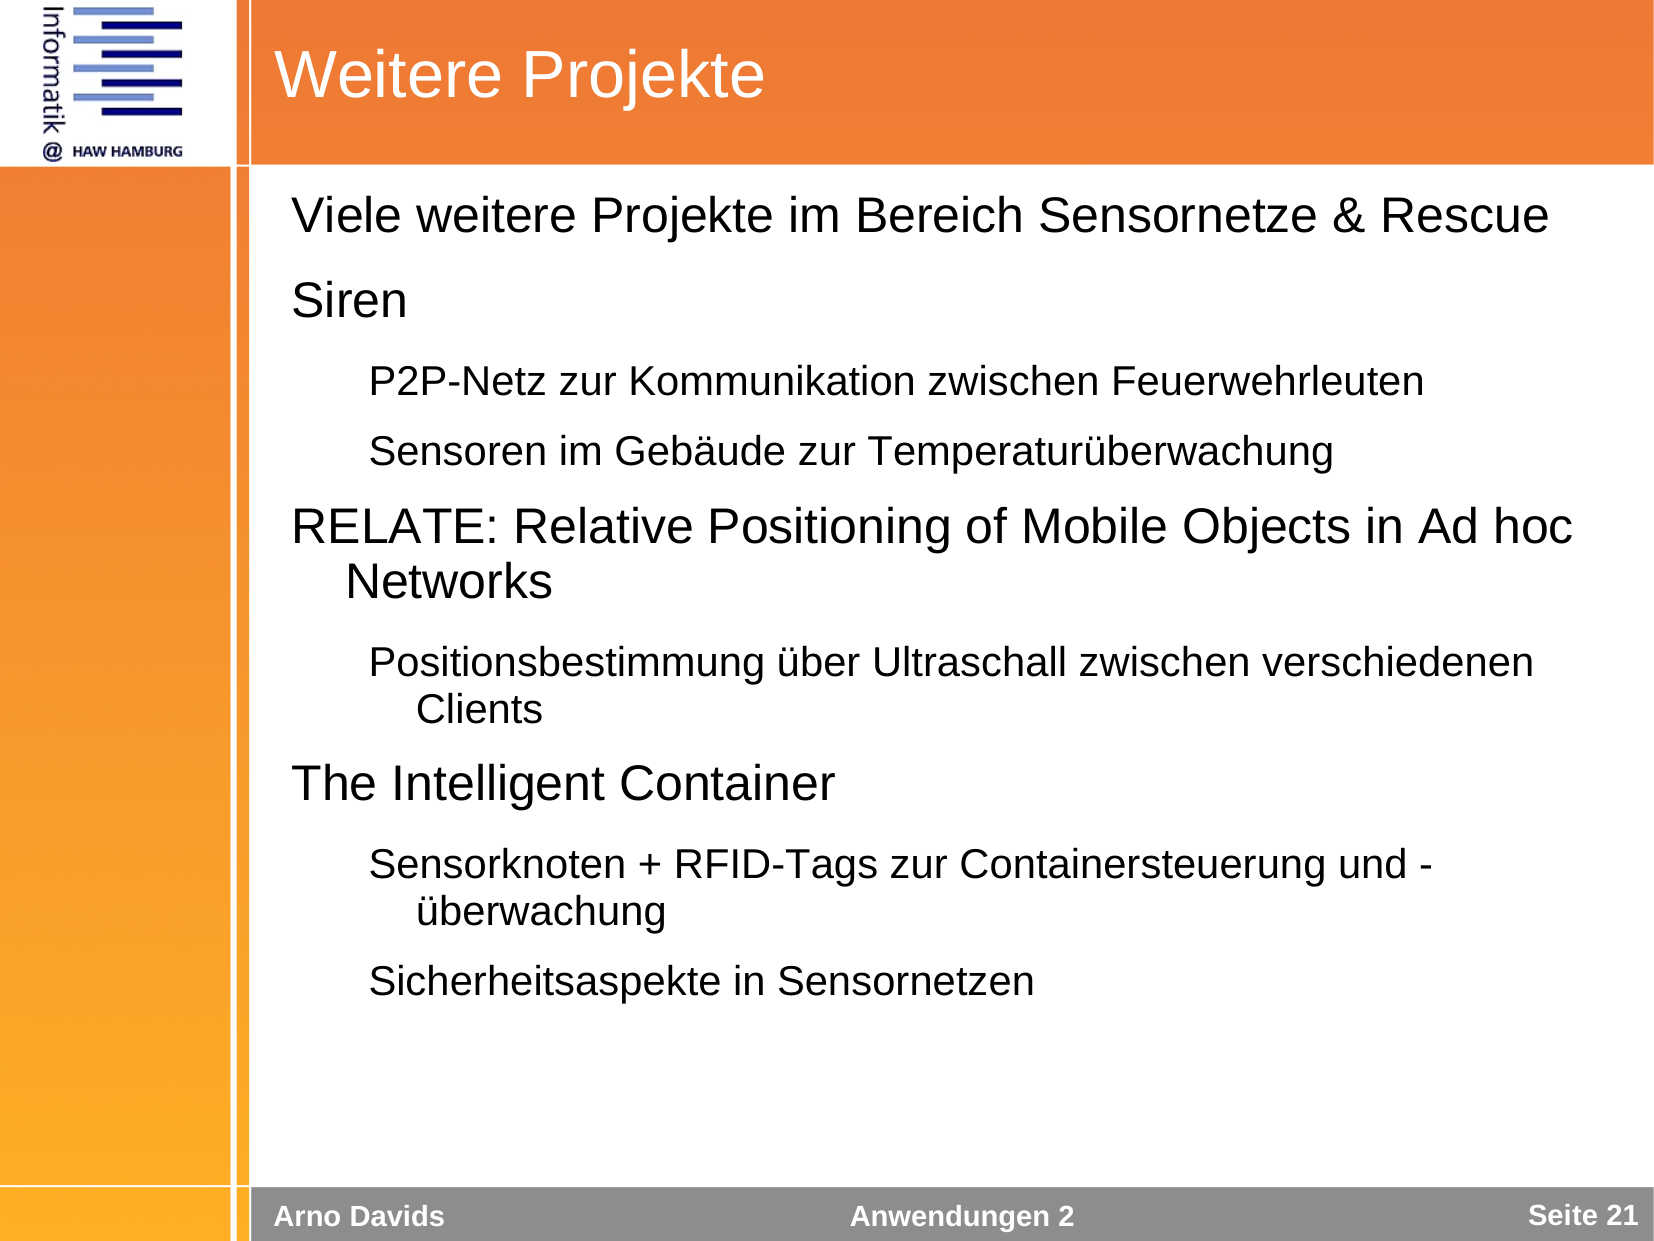

# Weitere Projekte
Viele weitere Projekte im Bereich Sensornetze & Rescue
Siren
P2P-Netz zur Kommunikation zwischen Feuerwehrleuten
Sensoren im Gebäude zur Temperaturüberwachung
RELATE: Relative Positioning of Mobile Objects in Ad hoc Networks
Positionsbestimmung über Ultraschall zwischen verschiedenen Clients
The Intelligent Container
Sensorknoten + RFID-Tags zur Containersteuerung und -überwachung
Sicherheitsaspekte in Sensornetzen